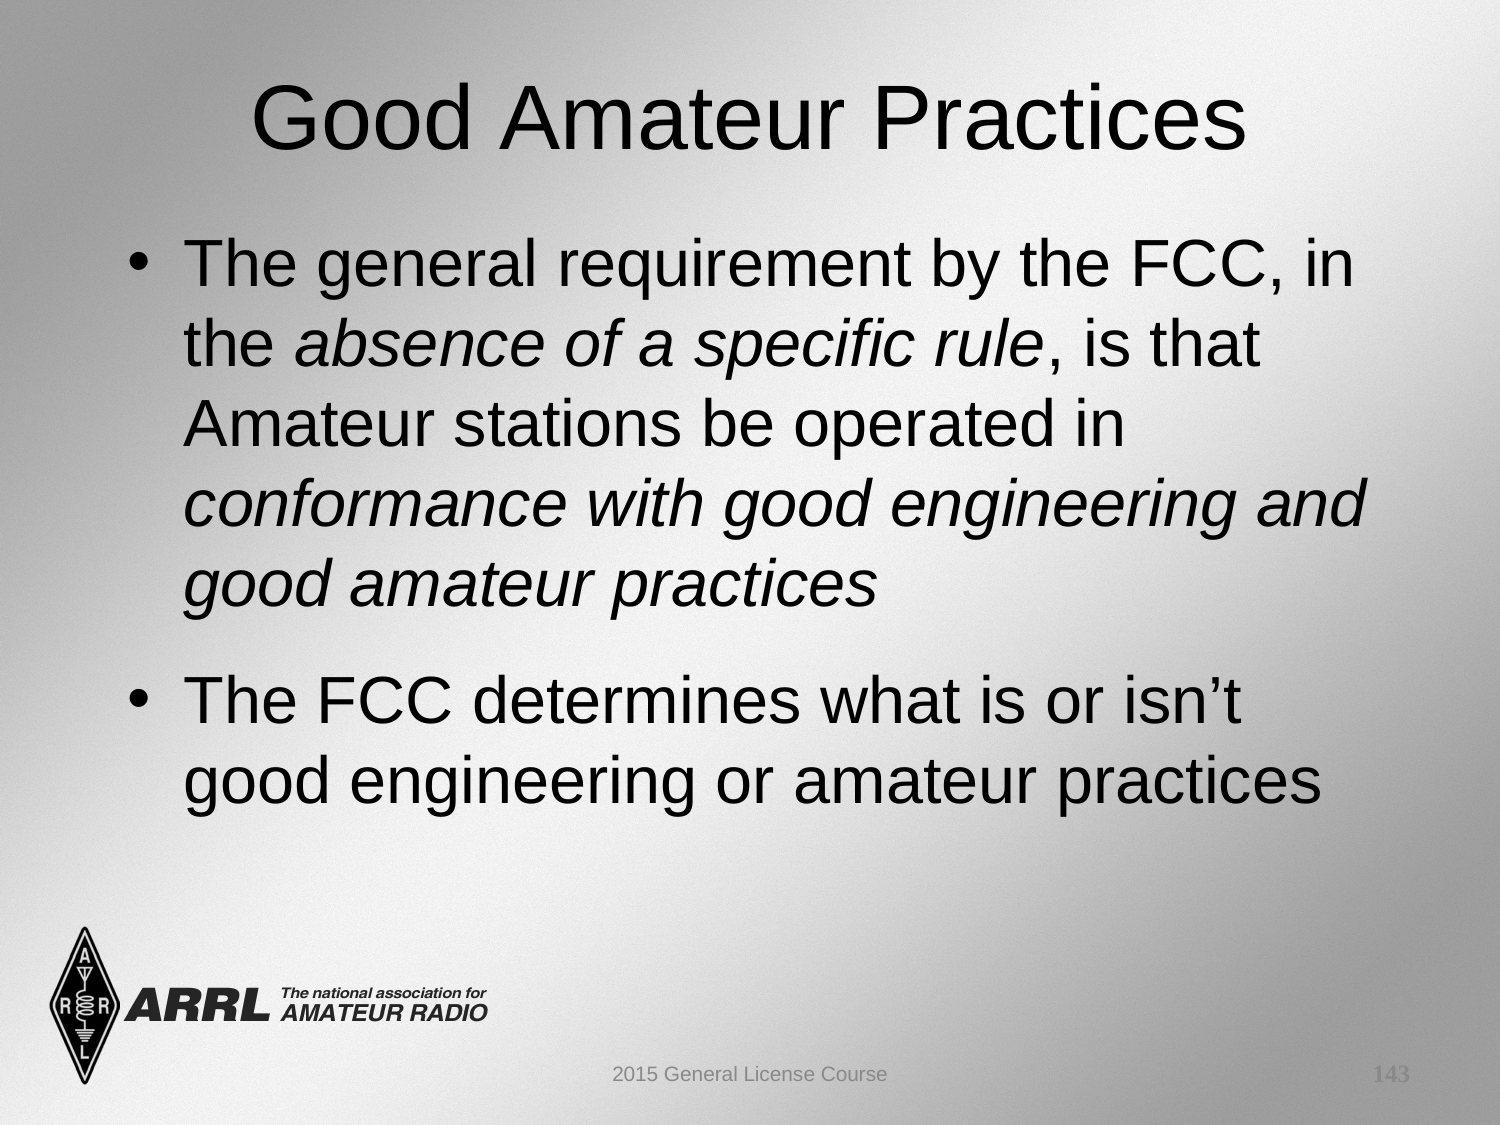

Good Amateur Practices
The general requirement by the FCC, in the absence of a specific rule, is that Amateur stations be operated in conformance with good engineering and good amateur practices
The FCC determines what is or isn’t good engineering or amateur practices
2015 General License Course